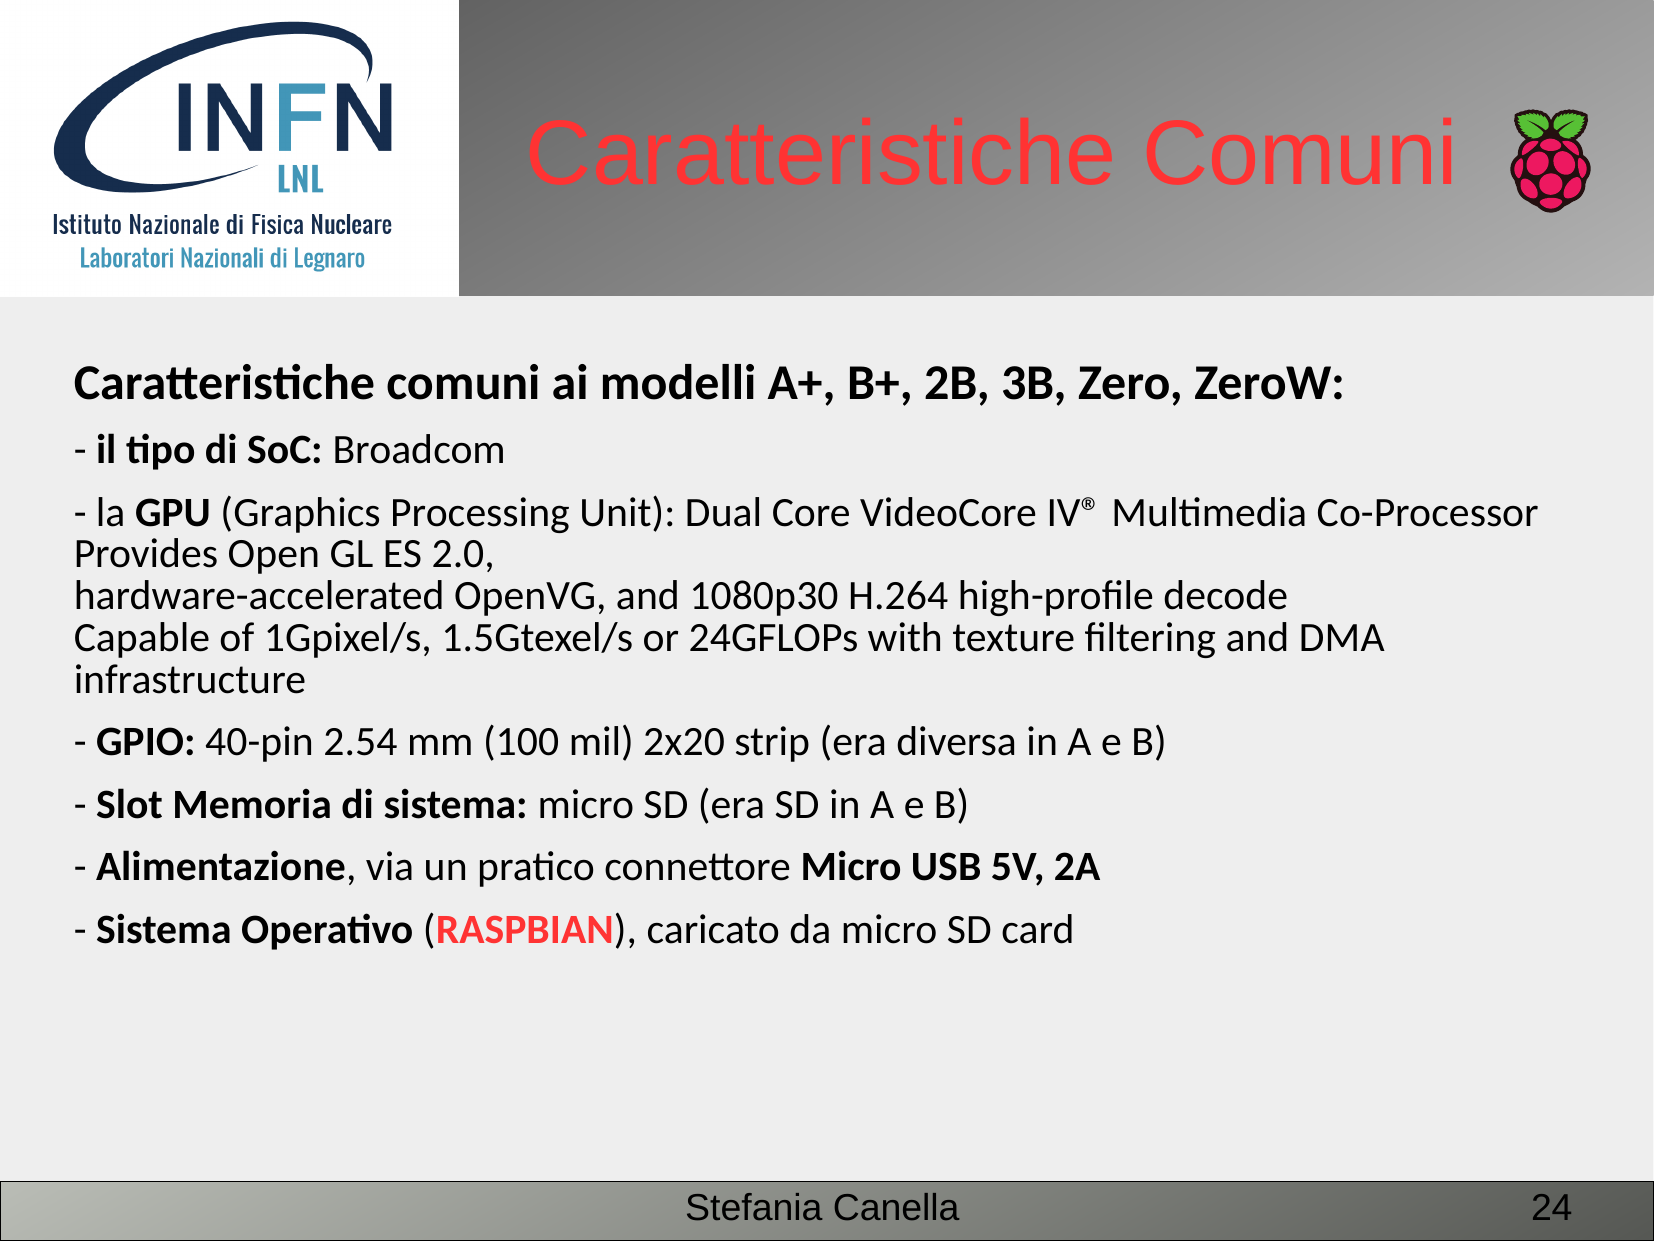

# Caratteristiche Comuni
Caratteristiche comuni ai modelli A+, B+, 2B, 3B, Zero, ZeroW:
- il tipo di SoC: Broadcom
- la GPU (Graphics Processing Unit): Dual Core VideoCore IV® Multimedia Co-Processor Provides Open GL ES 2.0,
hardware-accelerated OpenVG, and 1080p30 H.264 high-profile decode
Capable of 1Gpixel/s, 1.5Gtexel/s or 24GFLOPs with texture filtering and DMA infrastructure
- GPIO: 40-pin 2.54 mm (100 mil) 2x20 strip (era diversa in A e B)
- Slot Memoria di sistema: micro SD (era SD in A e B)
- Alimentazione, via un pratico connettore Micro USB 5V, 2A
- Sistema Operativo (RASPBIAN), caricato da micro SD card
Stefania Canella